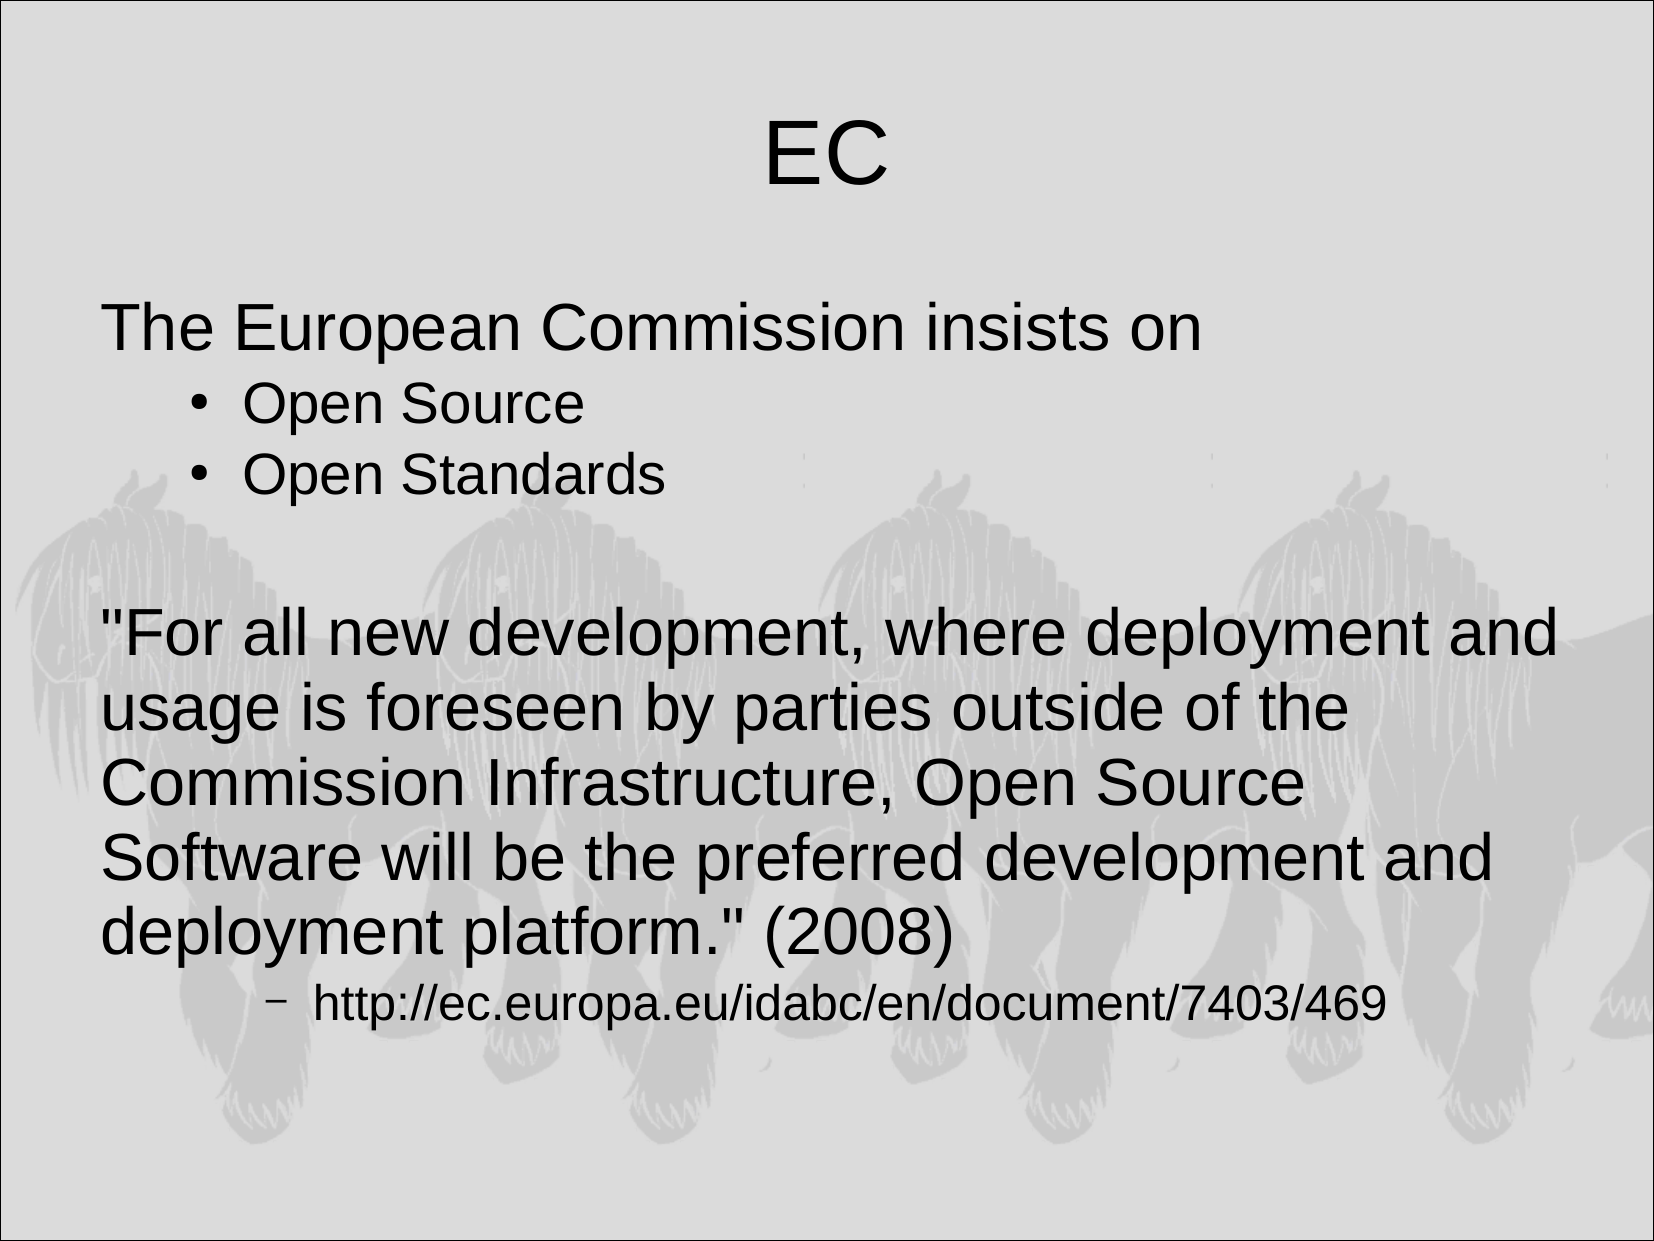

# EC
The European Commission insists on
Open Source
Open Standards
"For all new development, where deployment and usage is foreseen by parties outside of the Commission Infrastructure, Open Source Software will be the preferred development and deployment platform." (2008)
http://ec.europa.eu/idabc/en/document/7403/469